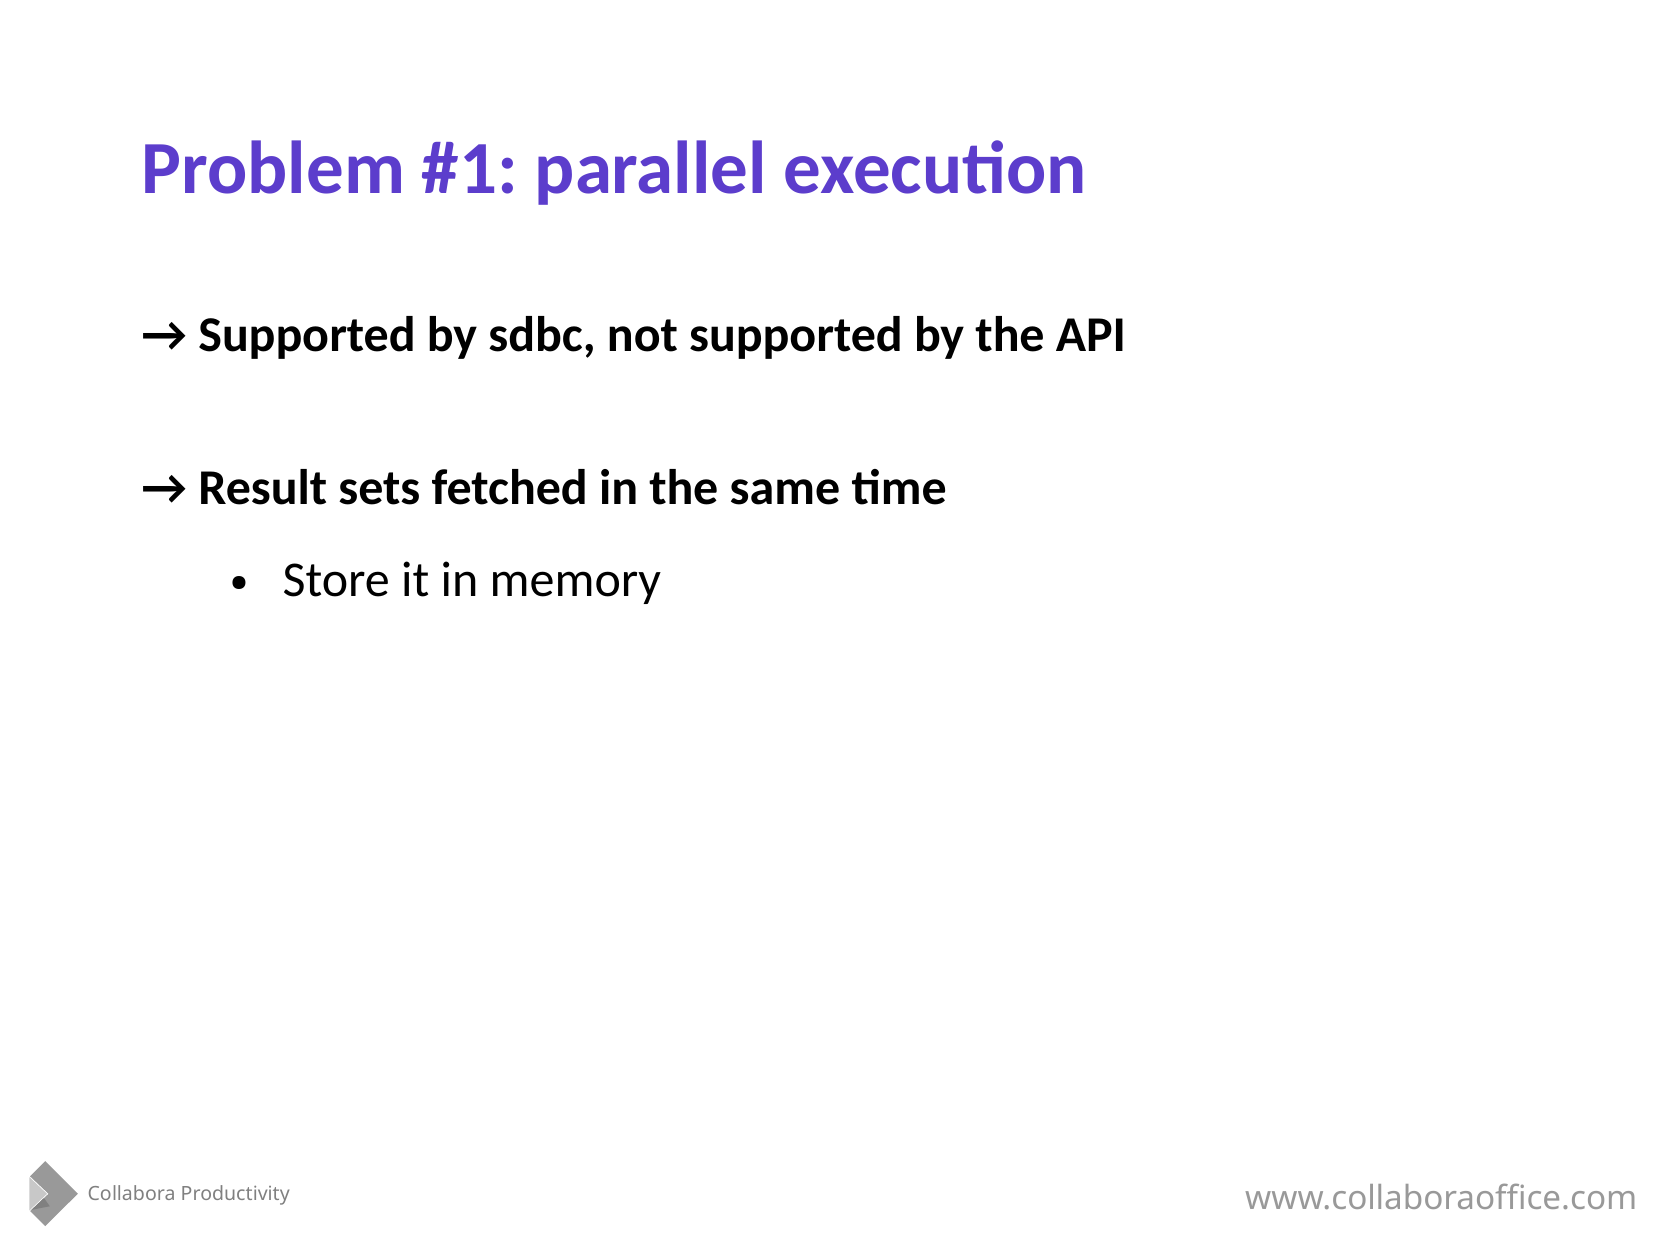

# Problem #1: parallel execution
→ Supported by sdbc, not supported by the API
→ Result sets fetched in the same time
Store it in memory